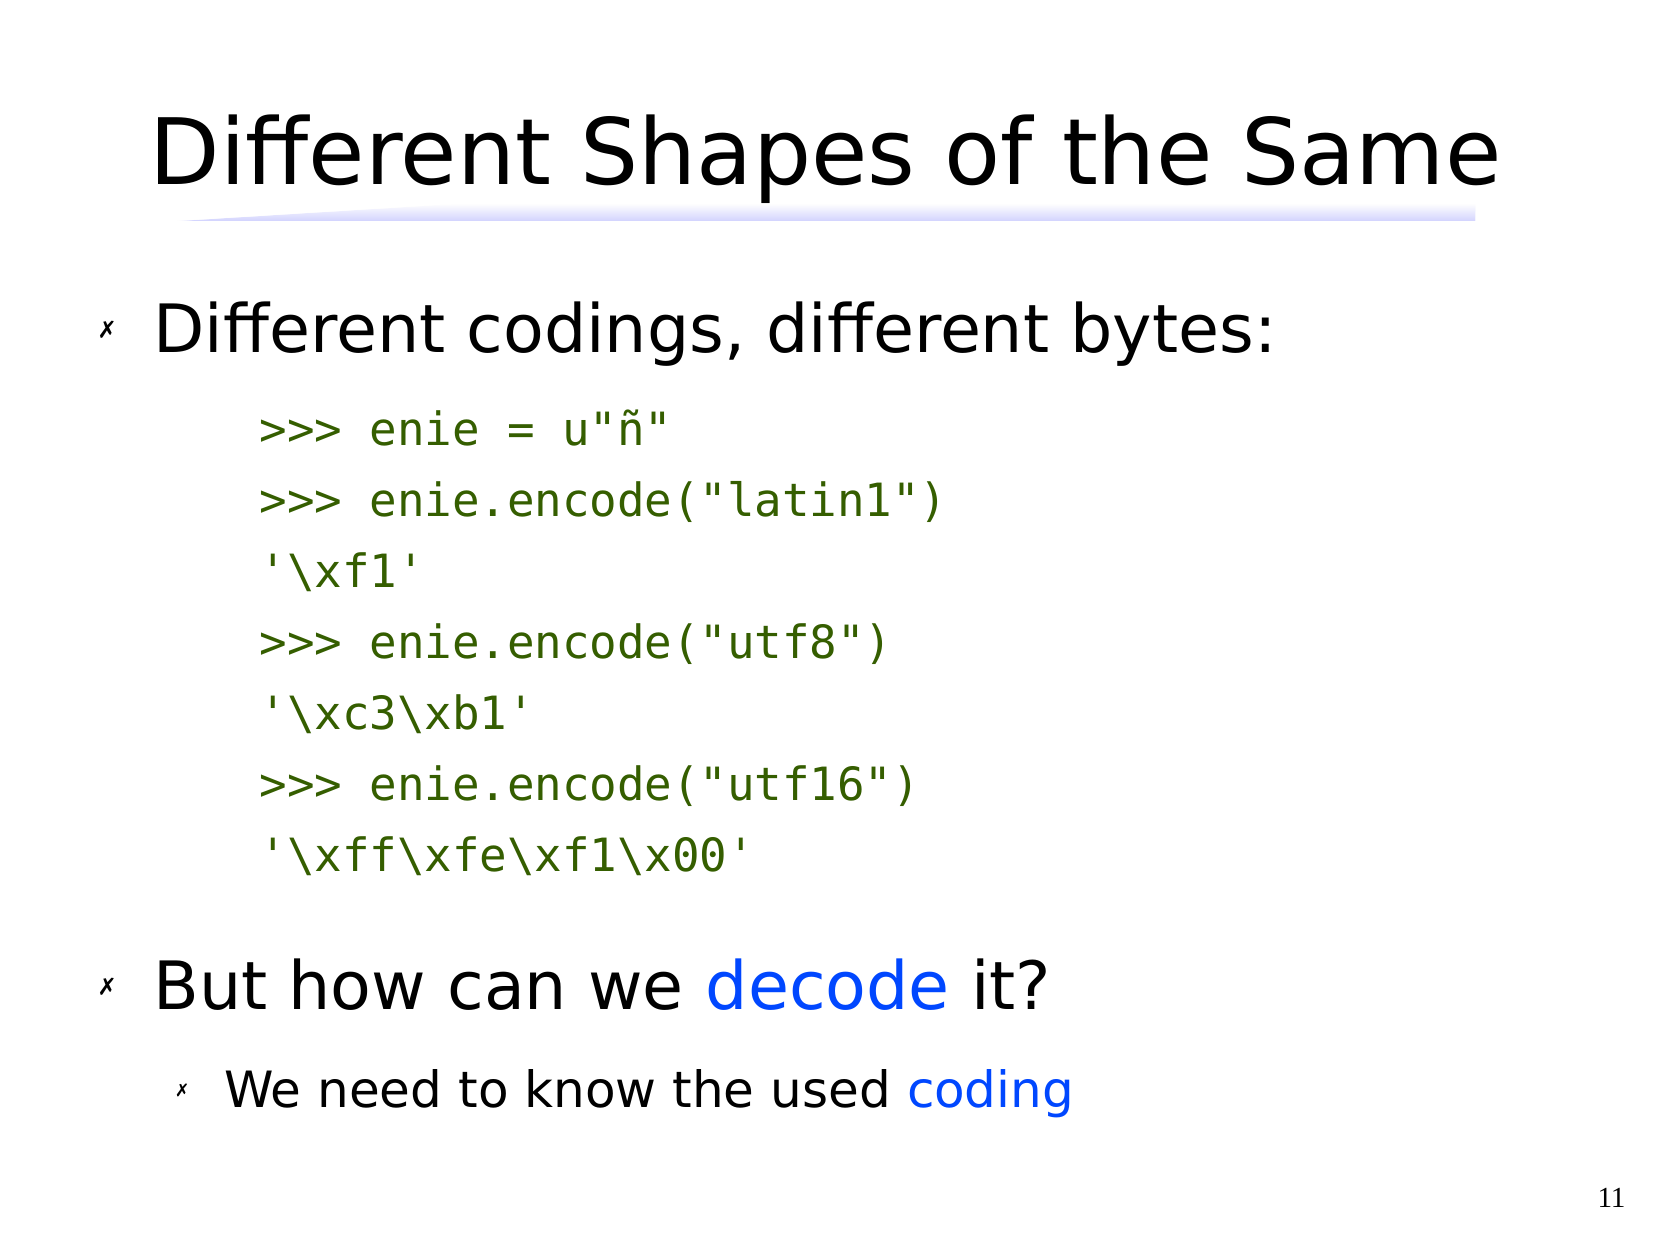

# Different Shapes of the Same
Different codings, different bytes:
>>> enie = u"ñ"
>>> enie.encode("latin1")
'\xf1'
>>> enie.encode("utf8")
'\xc3\xb1'
>>> enie.encode("utf16")
'\xff\xfe\xf1\x00'
But how can we decode it?
We need to know the used coding
11